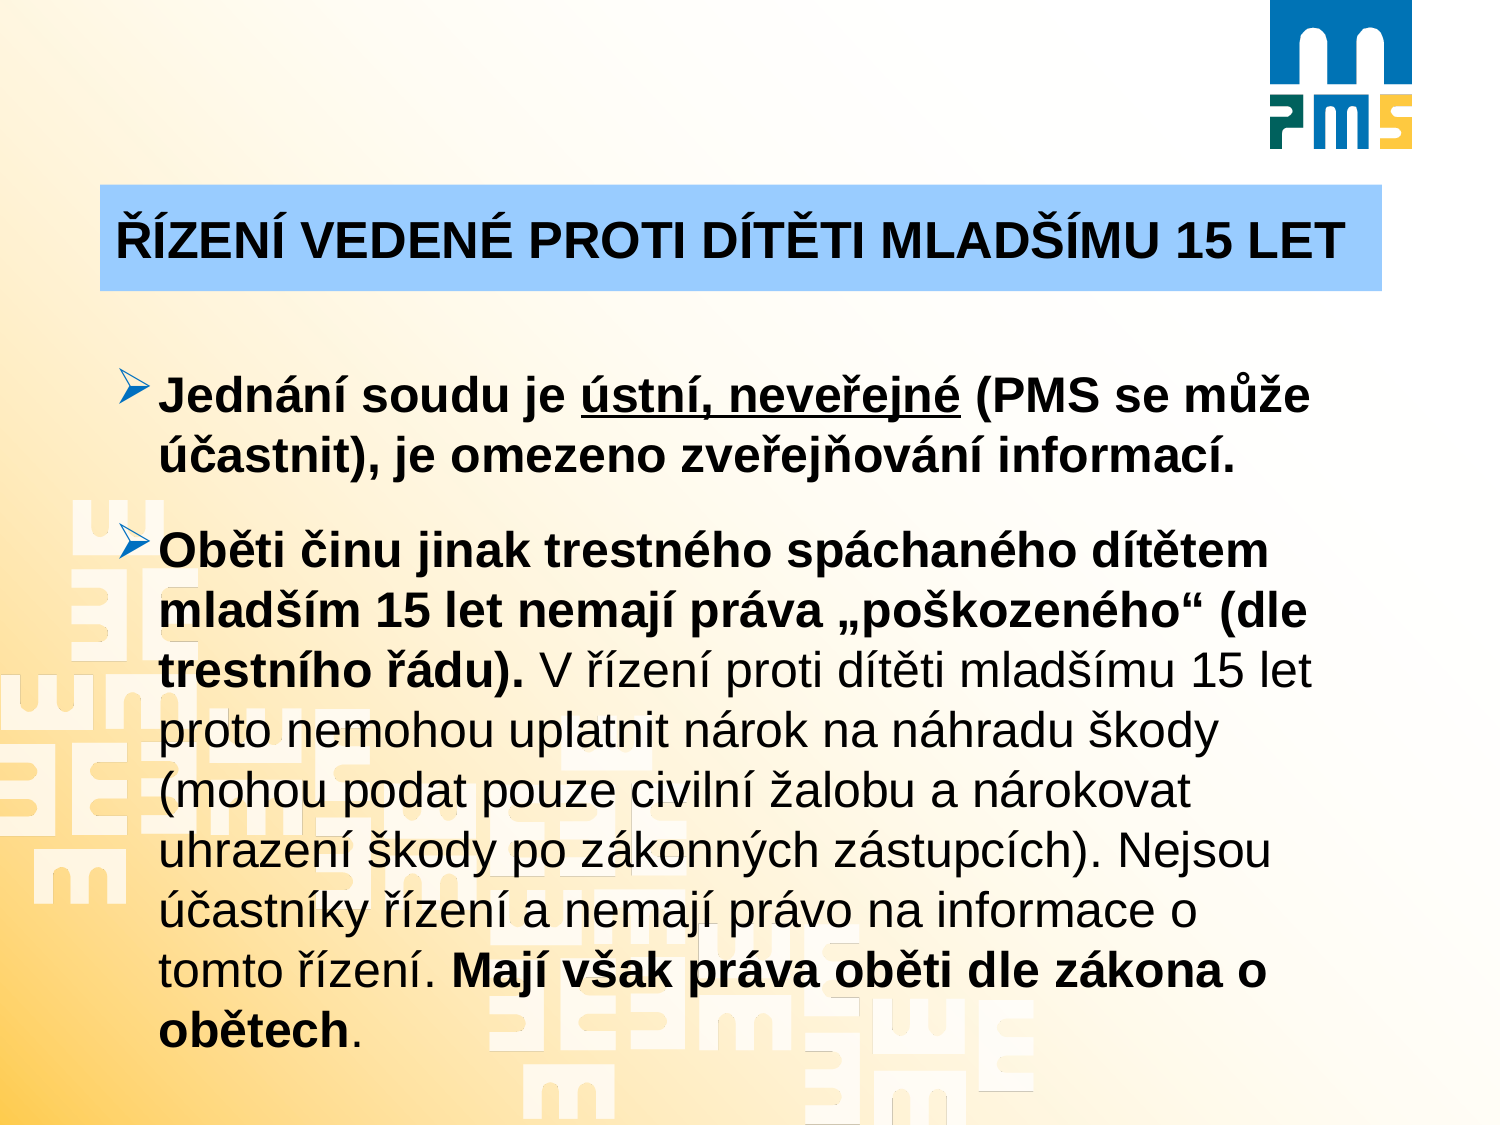

# ŘÍZENÍ VEDENÉ PROTI DÍTĚTI MLADŠÍMU 15 LET
Jednání soudu je ústní, neveřejné (PMS se může účastnit), je omezeno zveřejňování informací.
Oběti činu jinak trestného spáchaného dítětem mladším 15 let nemají práva „poškozeného“ (dle trestního řádu). V řízení proti dítěti mladšímu 15 let proto nemohou uplatnit nárok na náhradu škody (mohou podat pouze civilní žalobu a nárokovat uhrazení škody po zákonných zástupcích). Nejsou účastníky řízení a nemají právo na informace o tomto řízení. Mají však práva oběti dle zákona o obětech.